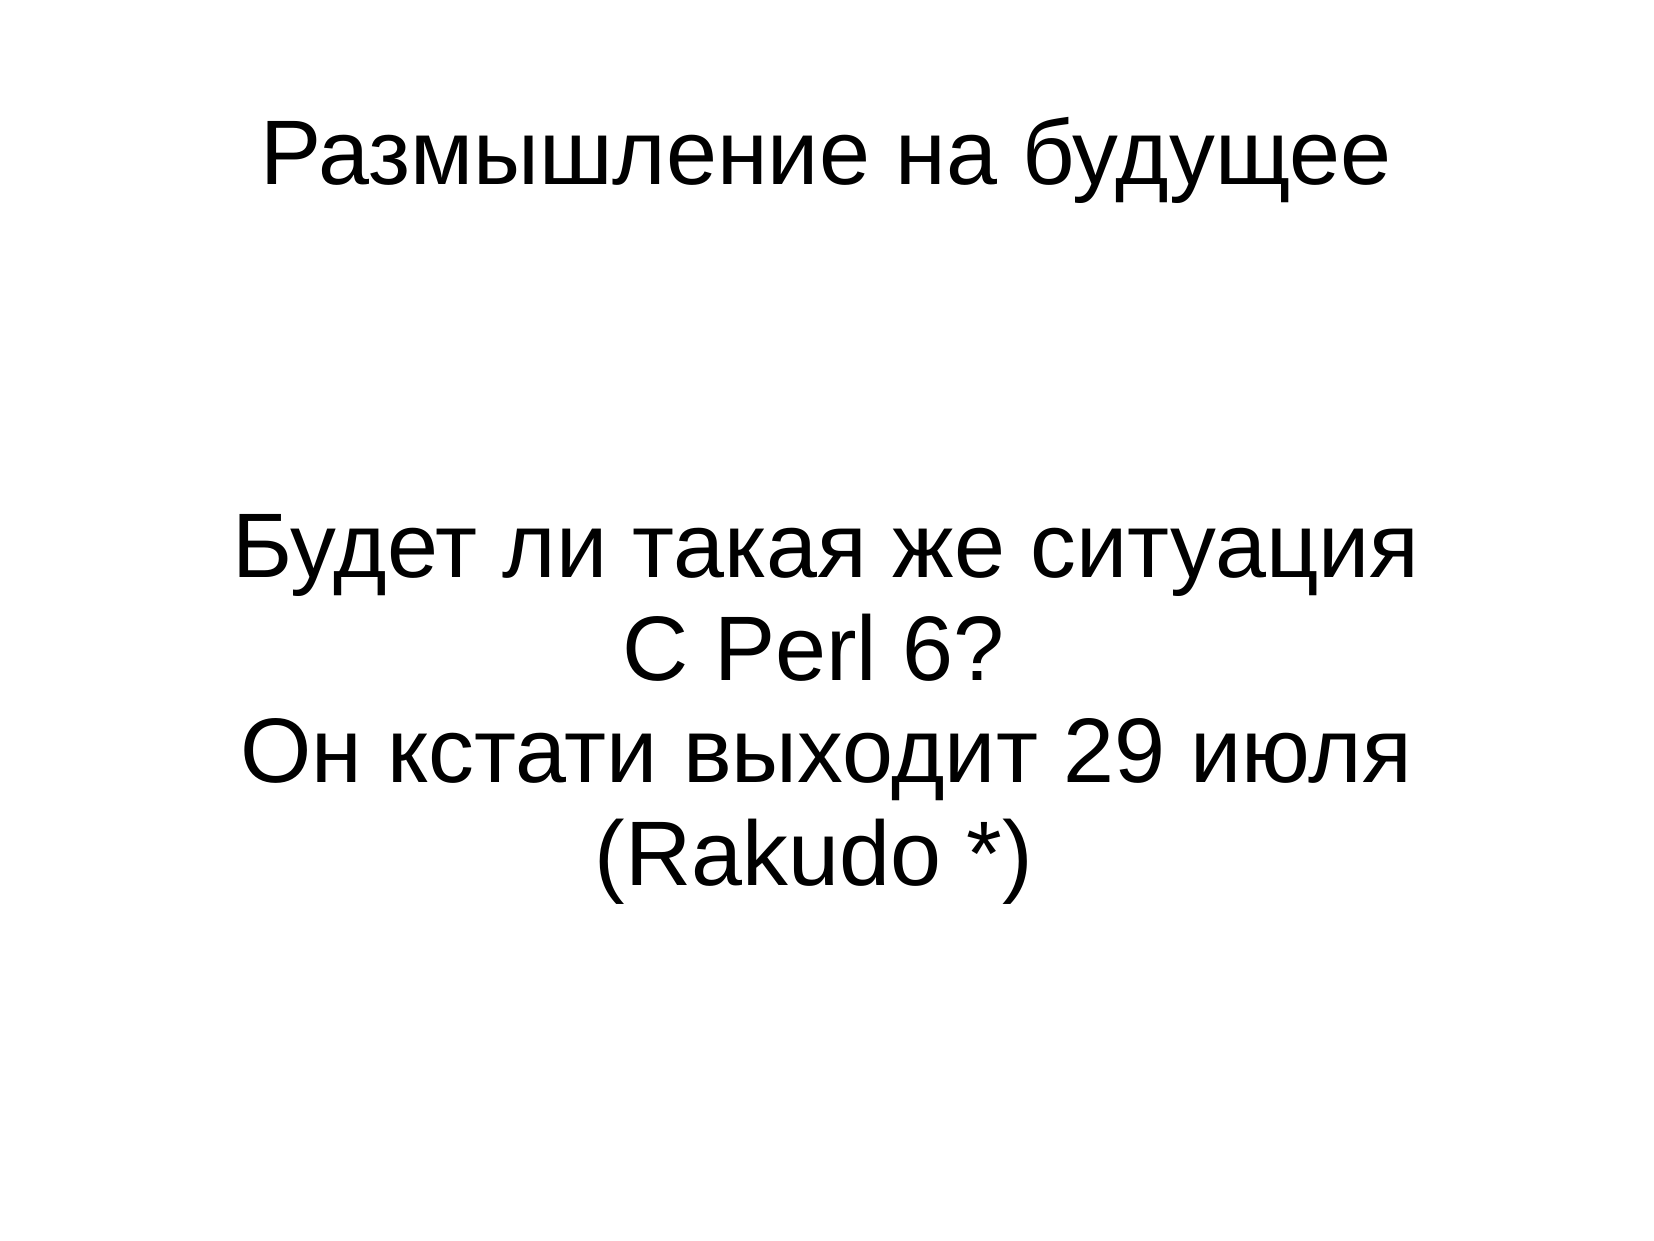

# Размышление на будущее
Будет ли такая же ситуация
С Perl 6?
Он кстати выходит 29 июля (Rakudo *)